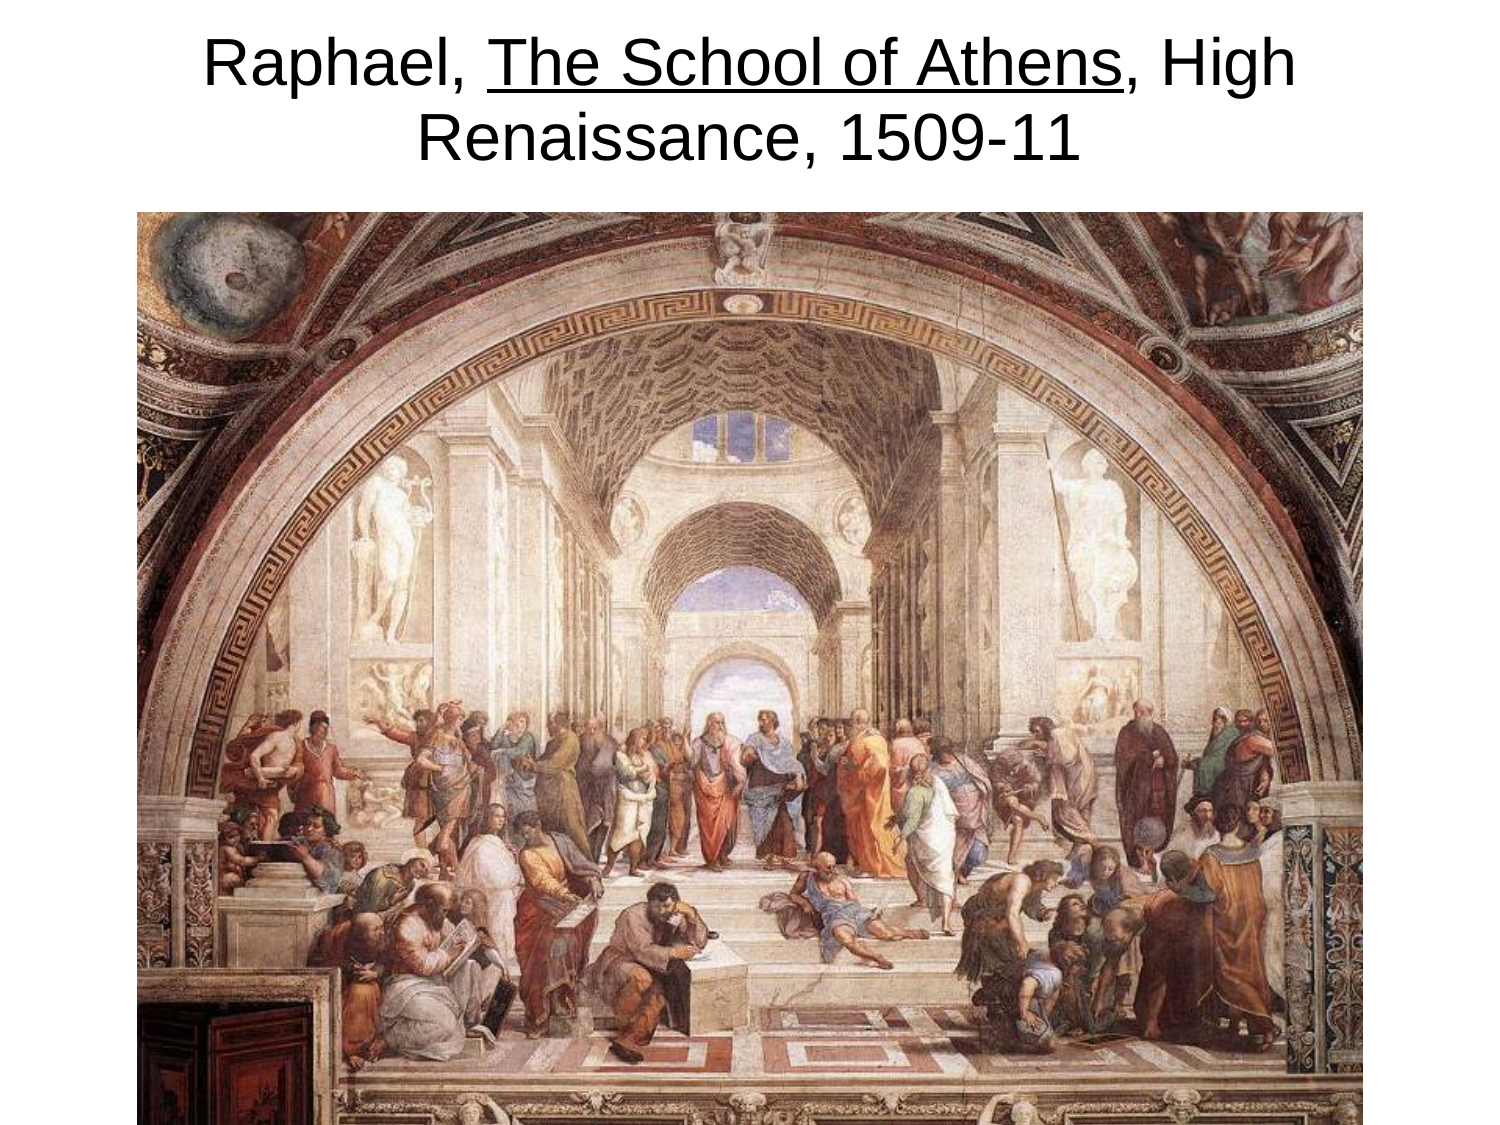

# Raphael, The School of Athens, High Renaissance, 1509-11